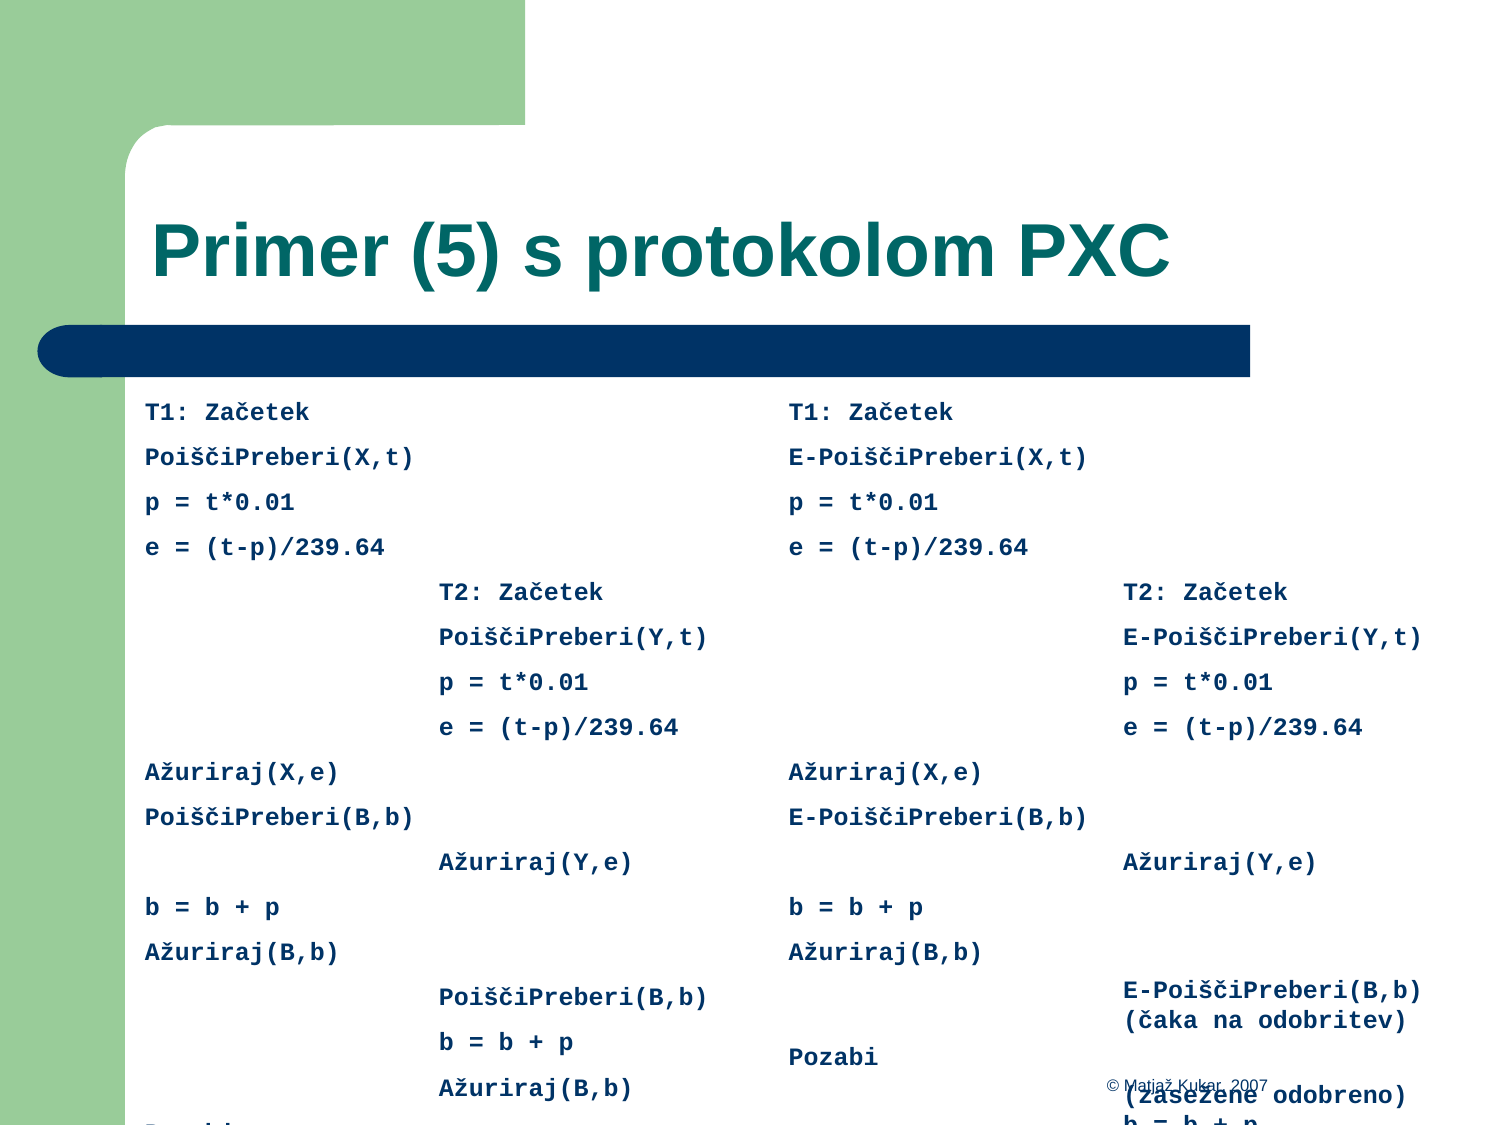

# Primer (5) s protokolom PXC
| T1: Začetek | |
| --- | --- |
| PoiščiPreberi(X,t) | |
| p = t\*0.01 | |
| e = (t-p)/239.64 | |
| | T2: Začetek |
| | PoiščiPreberi(Y,t) |
| | p = t\*0.01 |
| | e = (t-p)/239.64 |
| Ažuriraj(X,e) | |
| PoiščiPreberi(B,b) | |
| | Ažuriraj(Y,e) |
| b = b + p | |
| Ažuriraj(B,b) | |
| | PoiščiPreberi(B,b) |
| | b = b + p |
| | Ažuriraj(B,b) |
| Pozabi | |
| | Pomni |
| T1: Začetek | |
| --- | --- |
| E-PoiščiPreberi(X,t) | |
| p = t\*0.01 | |
| e = (t-p)/239.64 | |
| | T2: Začetek |
| | E-PoiščiPreberi(Y,t) |
| | p = t\*0.01 |
| | e = (t-p)/239.64 |
| Ažuriraj(X,e) | |
| E-PoiščiPreberi(B,b) | |
| | Ažuriraj(Y,e) |
| b = b + p | |
| Ažuriraj(B,b) | |
| | E-PoiščiPreberi(B,b) (čaka na odobritev) |
| Pozabi | |
| | (zasežene odobreno) b = b + p |
| | Ažuriraj(B,b) |
| | Pomni |
© Matjaž Kukar, 2007